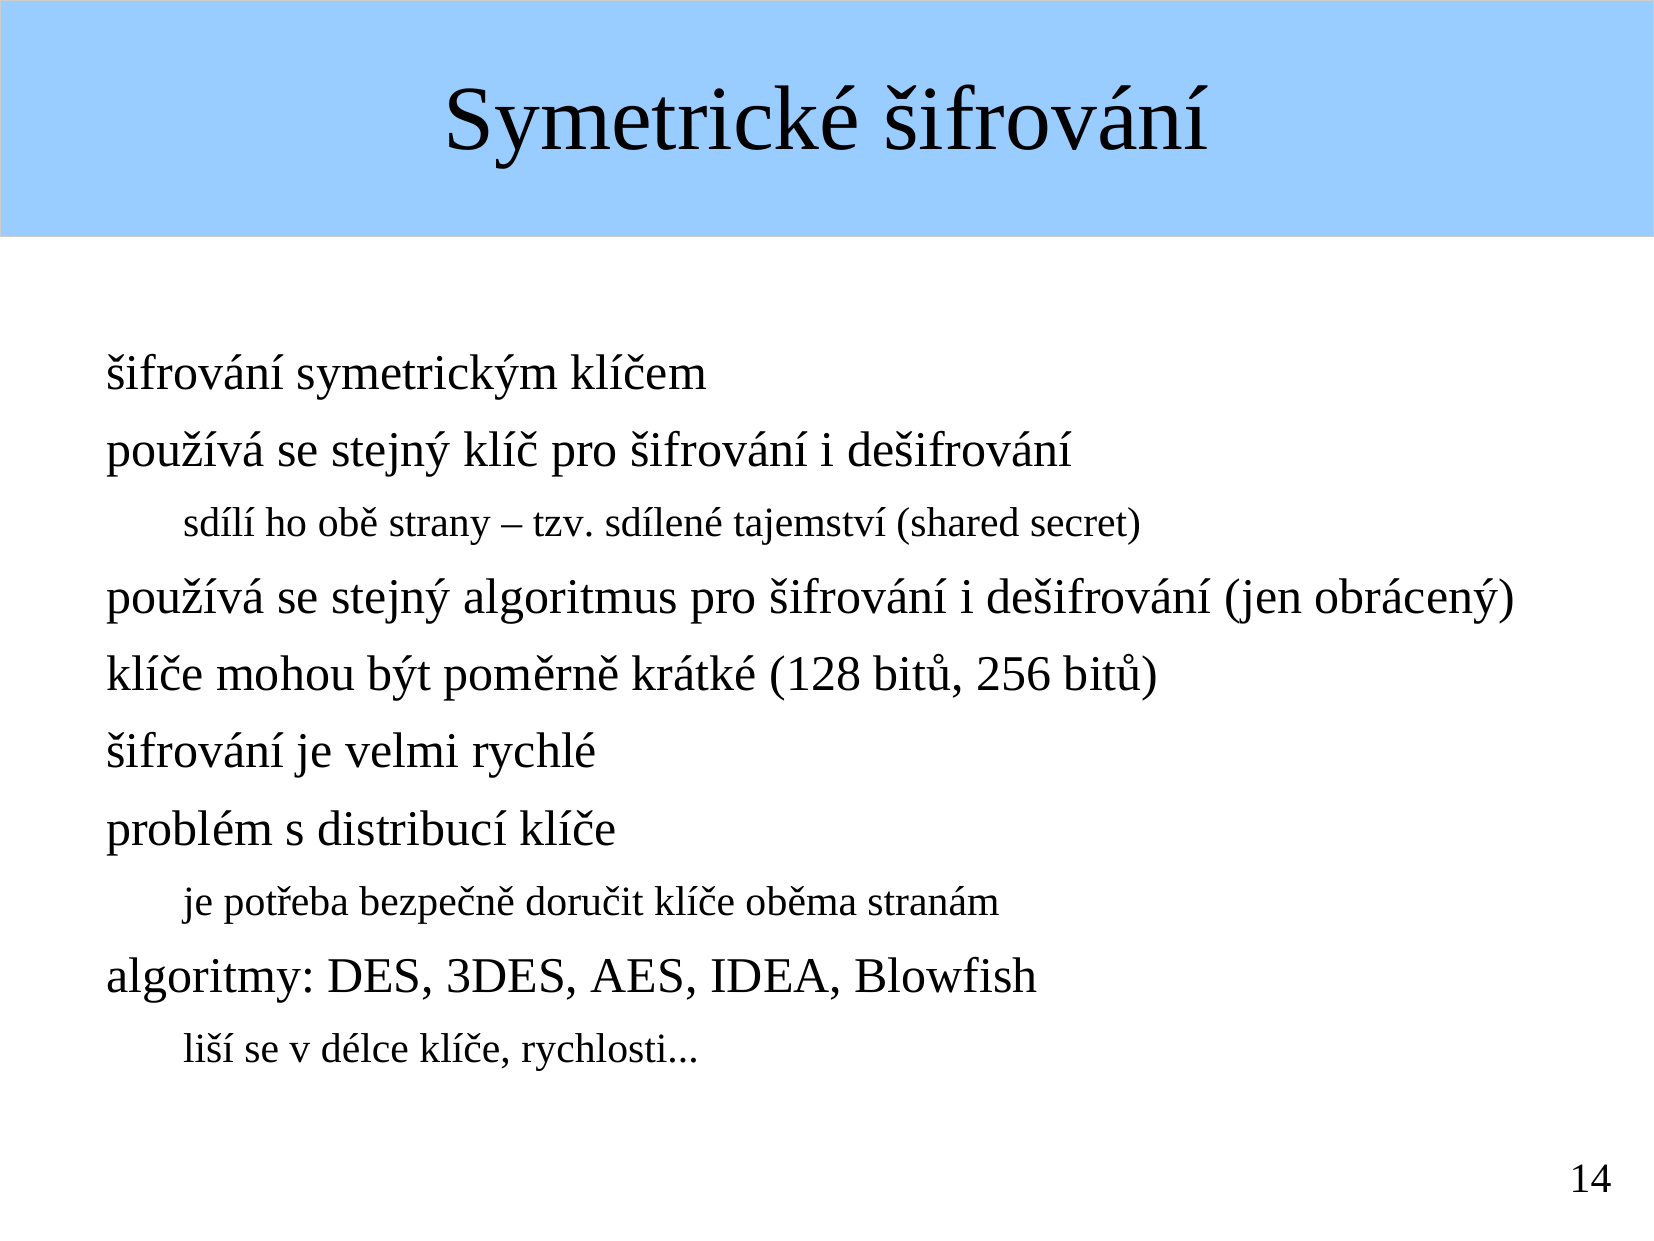

# Symetrické šifrování
šifrování symetrickým klíčem
používá se stejný klíč pro šifrování i dešifrování
sdílí ho obě strany – tzv. sdílené tajemství (shared secret)
používá se stejný algoritmus pro šifrování i dešifrování (jen obrácený)
klíče mohou být poměrně krátké (128 bitů, 256 bitů)
šifrování je velmi rychlé
problém s distribucí klíče
je potřeba bezpečně doručit klíče oběma stranám
algoritmy: DES, 3DES, AES, IDEA, Blowfish
liší se v délce klíče, rychlosti...